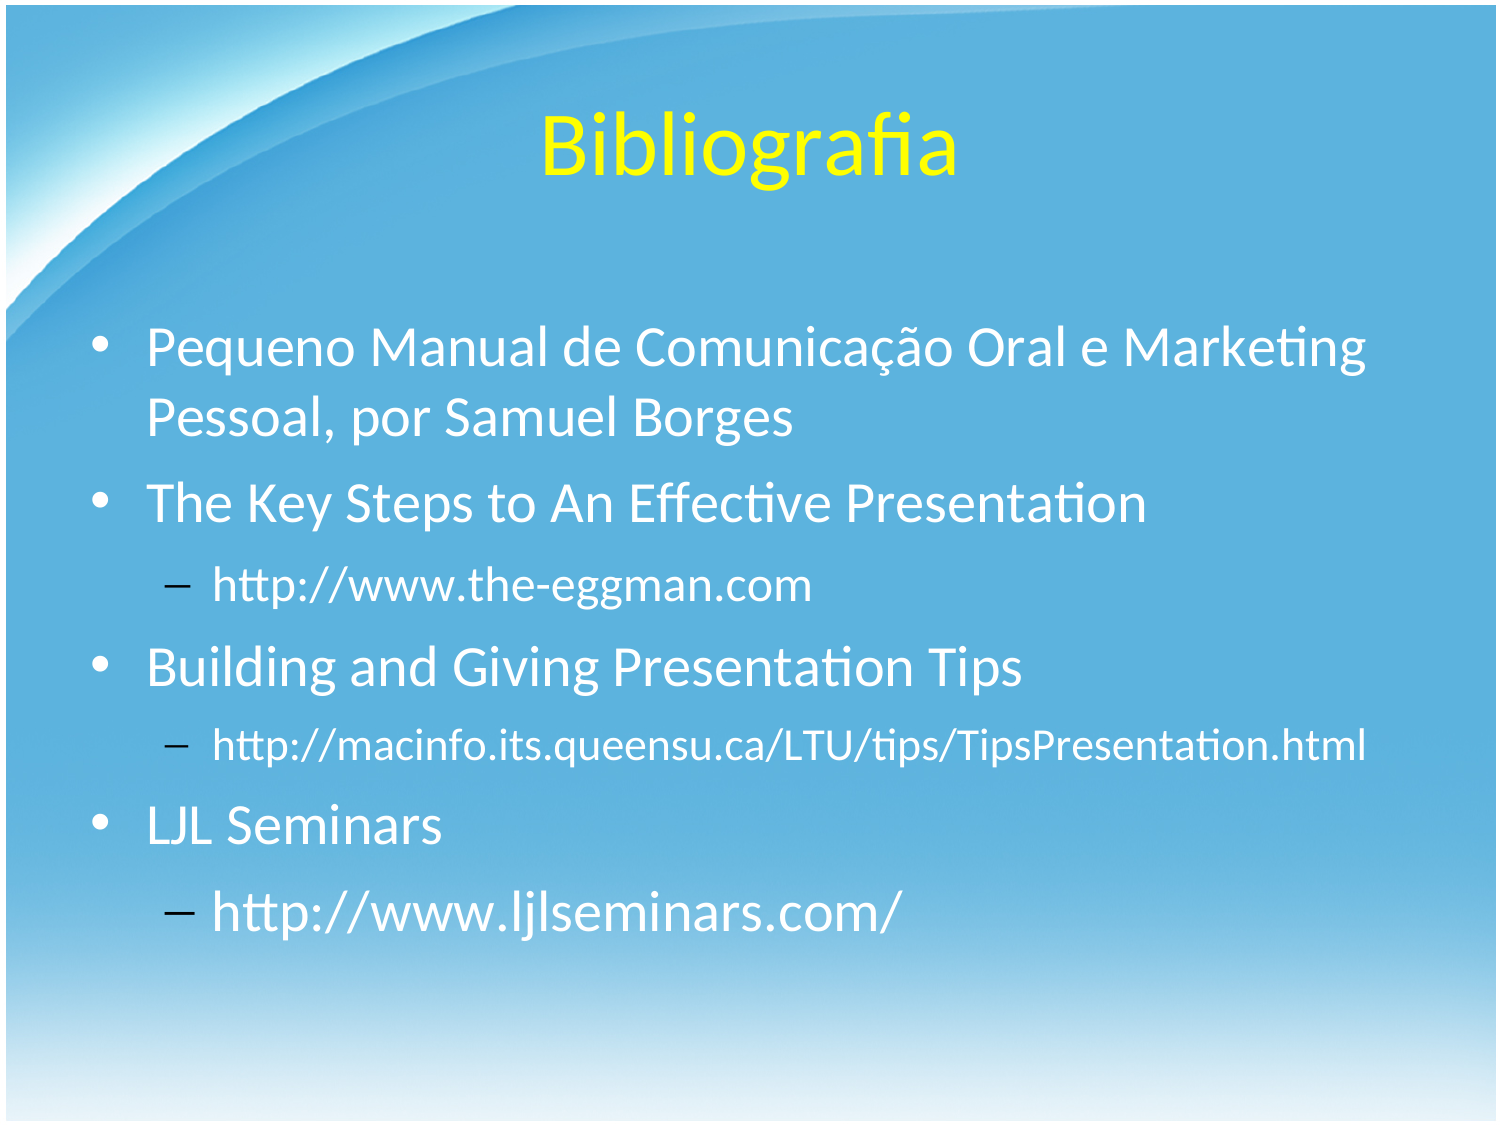

# Bibliografia
Pequeno Manual de Comunicação Oral e Marketing Pessoal, por Samuel Borges
The Key Steps to An Effective Presentation
http://www.the-eggman.com
Building and Giving Presentation Tips
http://macinfo.its.queensu.ca/LTU/tips/TipsPresentation.html
LJL Seminars
http://www.ljlseminars.com/